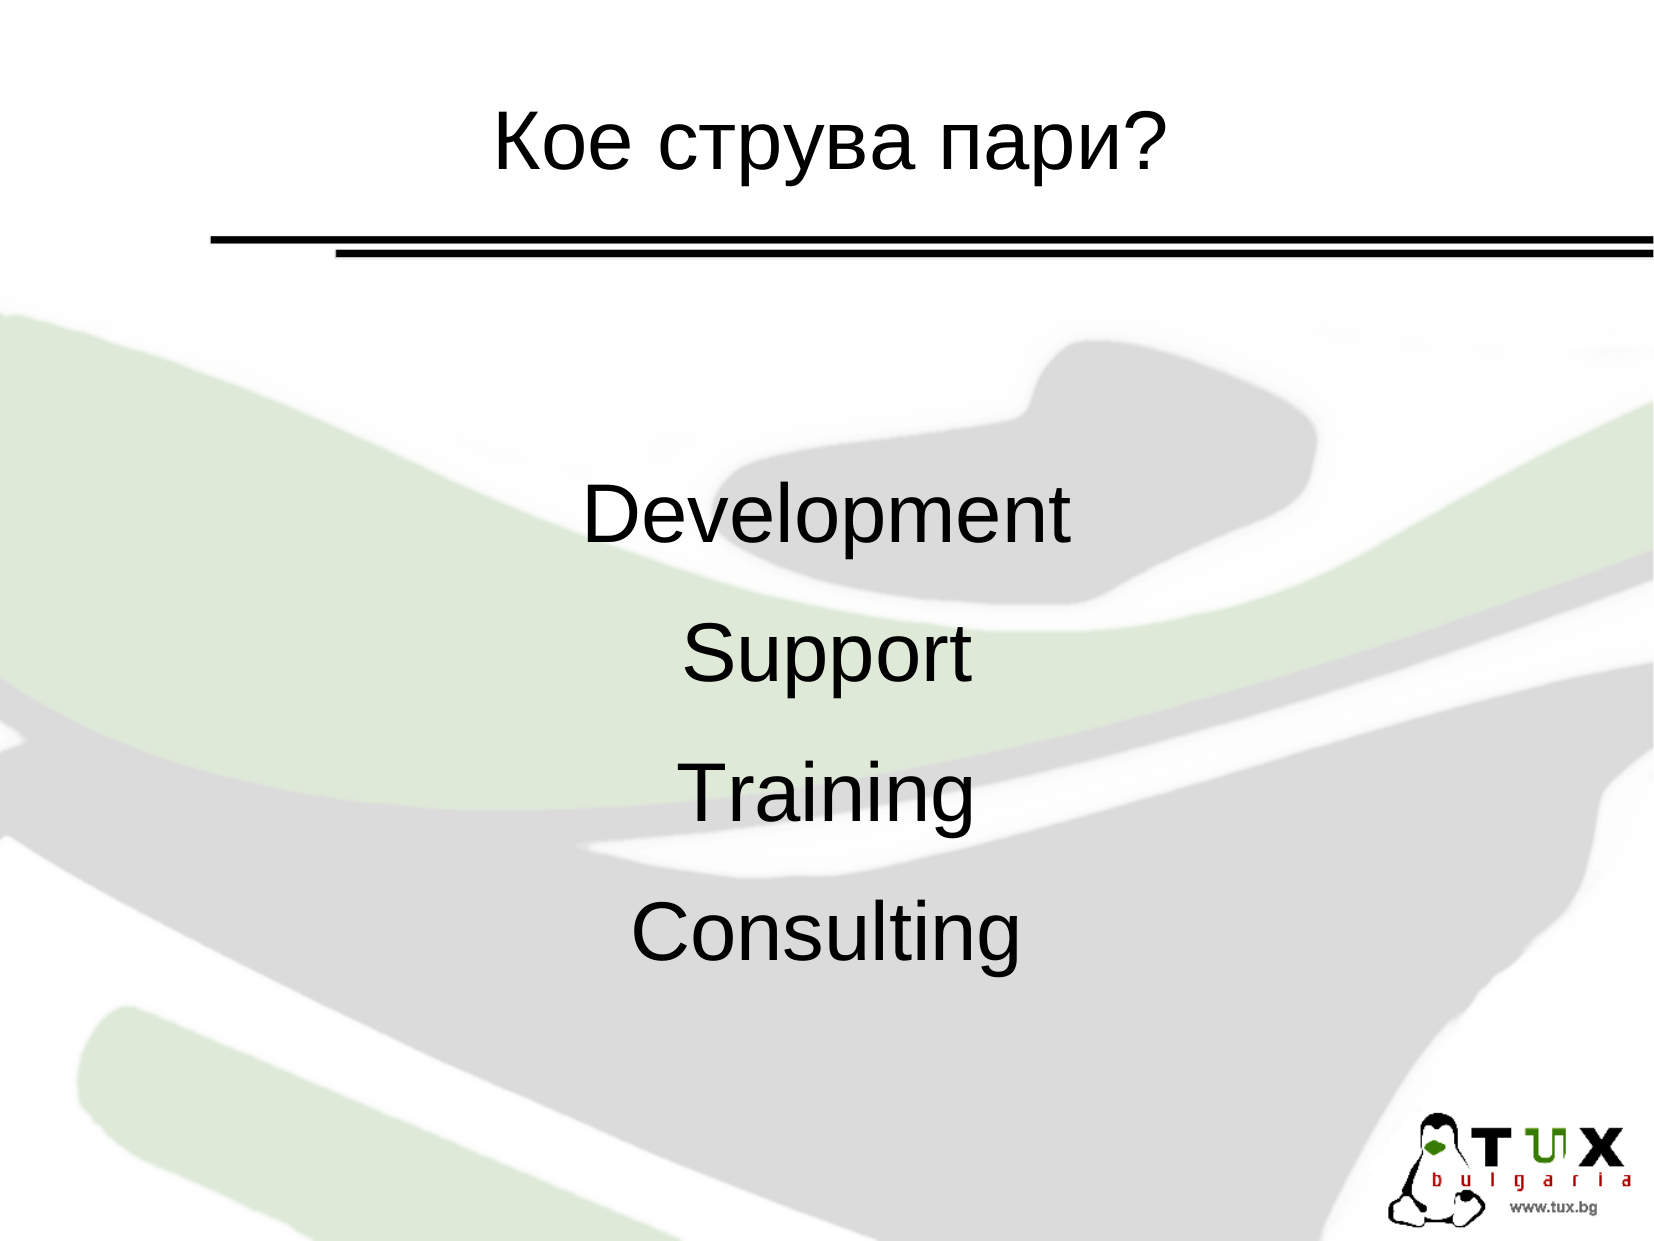

# Кое струва пари?
Development
Support
Training
Consulting